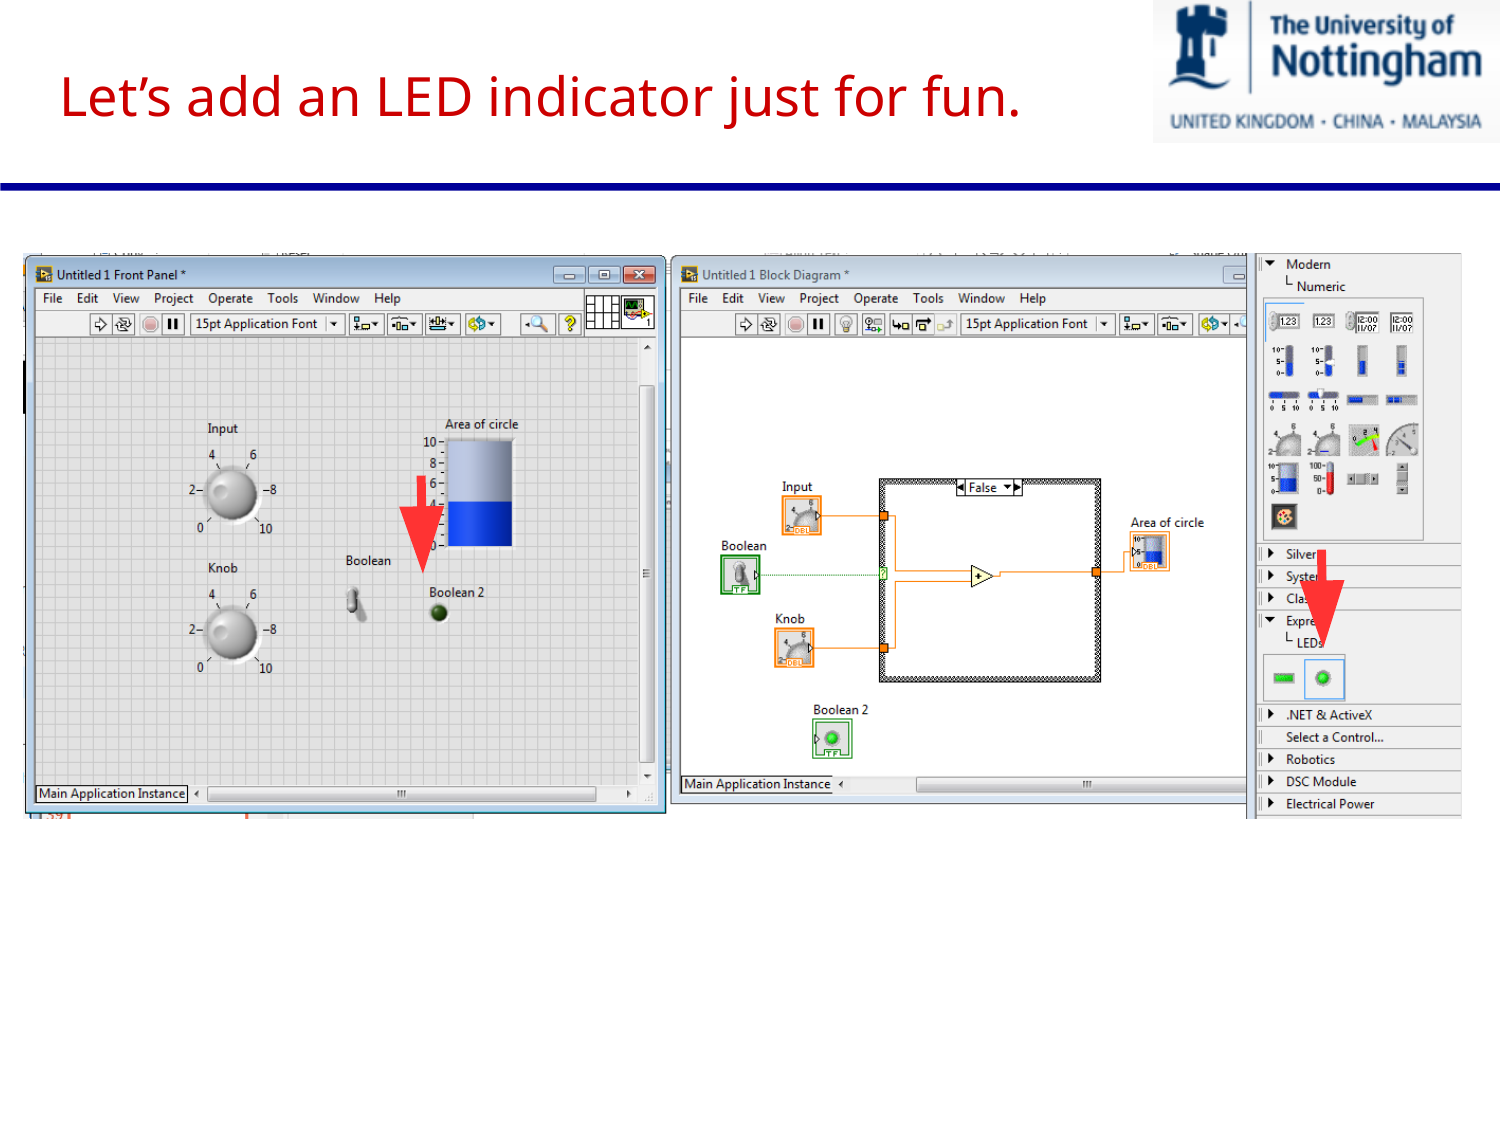

# Let’s add an LED indicator just for fun.